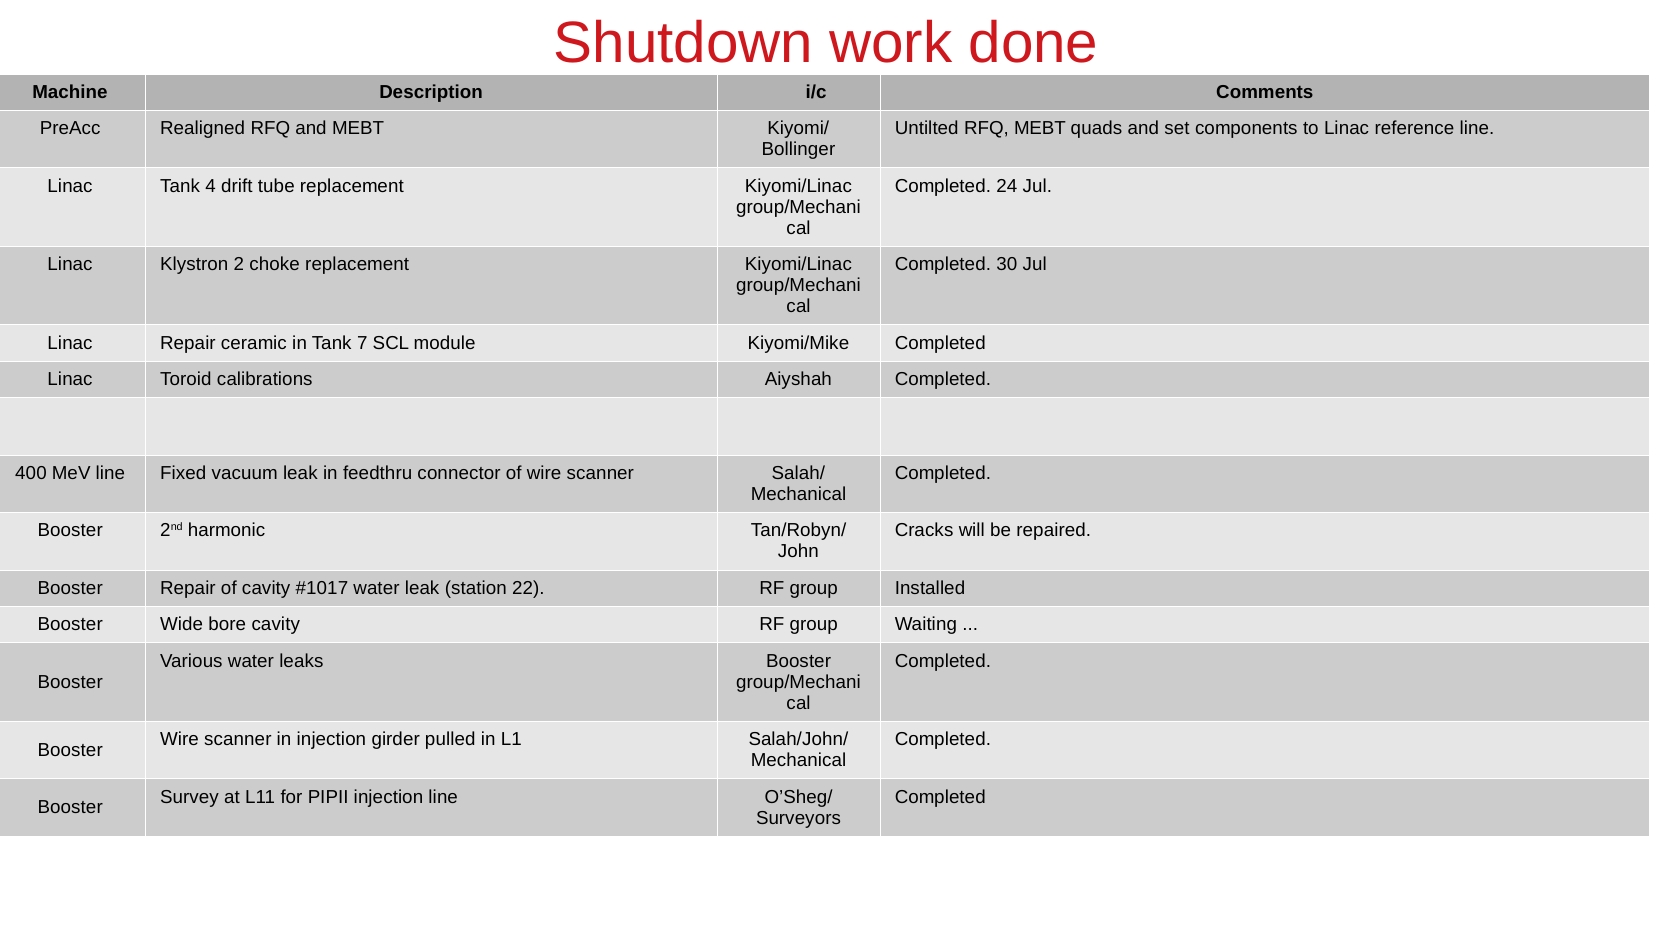

# Shutdown work done
| Machine | Description | i/c | Comments |
| --- | --- | --- | --- |
| PreAcc | Realigned RFQ and MEBT | Kiyomi/Bollinger | Untilted RFQ, MEBT quads and set components to Linac reference line. |
| Linac | Tank 4 drift tube replacement | Kiyomi/Linac group/Mechanical | Completed. 24 Jul. |
| Linac | Klystron 2 choke replacement | Kiyomi/Linac group/Mechanical | Completed. 30 Jul |
| Linac | Repair ceramic in Tank 7 SCL module | Kiyomi/Mike | Completed |
| Linac | Toroid calibrations | Aiyshah | Completed. |
| | | | |
| 400 MeV line | Fixed vacuum leak in feedthru connector of wire scanner | Salah/Mechanical | Completed. |
| Booster | 2nd harmonic | Tan/Robyn/John | Cracks will be repaired. |
| Booster | Repair of cavity #1017 water leak (station 22). | RF group | Installed |
| Booster | Wide bore cavity | RF group | Waiting ... |
| Booster | Various water leaks | Booster group/Mechanical | Completed. |
| Booster | Wire scanner in injection girder pulled in L1 | Salah/John/Mechanical | Completed. |
| Booster | Survey at L11 for PIPII injection line | O’Sheg/Surveyors | Completed |